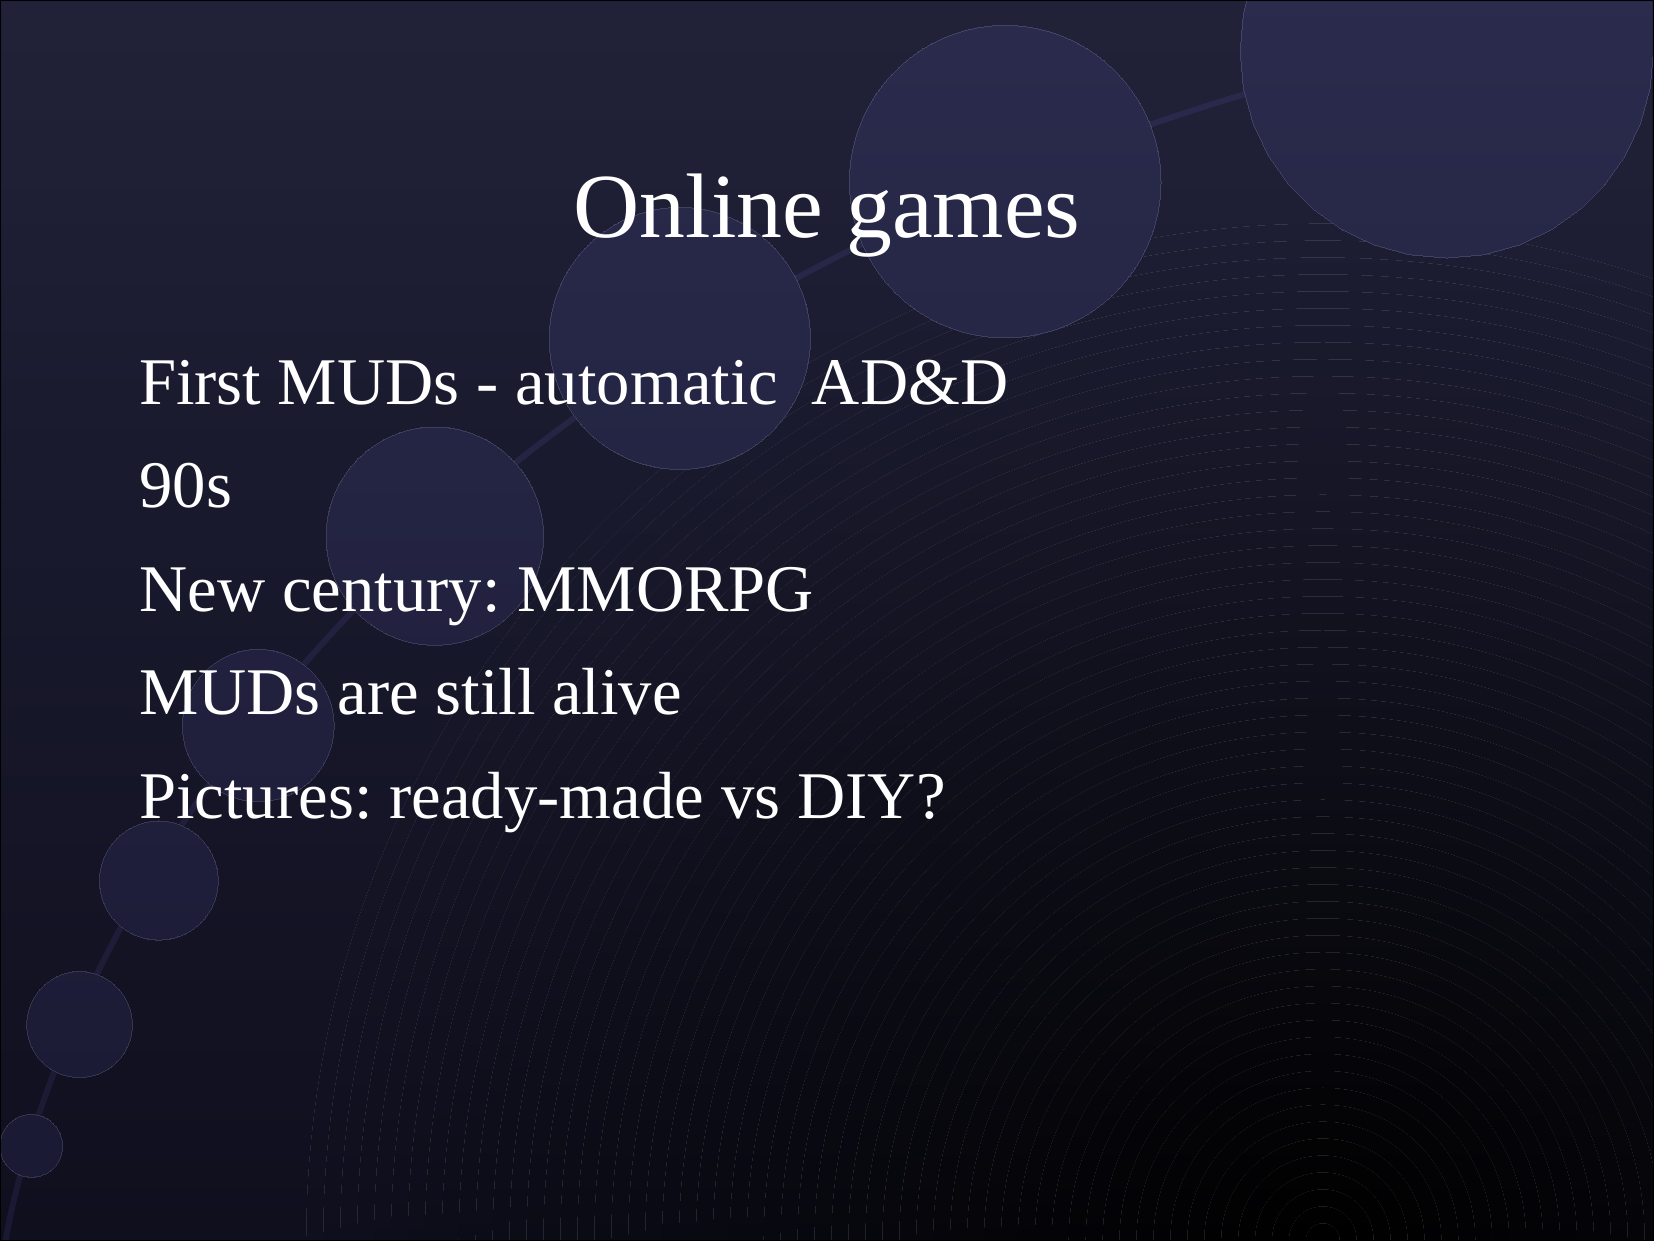

# Online games
First MUDs - automatic AD&D
90s
New century: MMORPG
MUDs are still alive
Pictures: ready-made vs DIY?